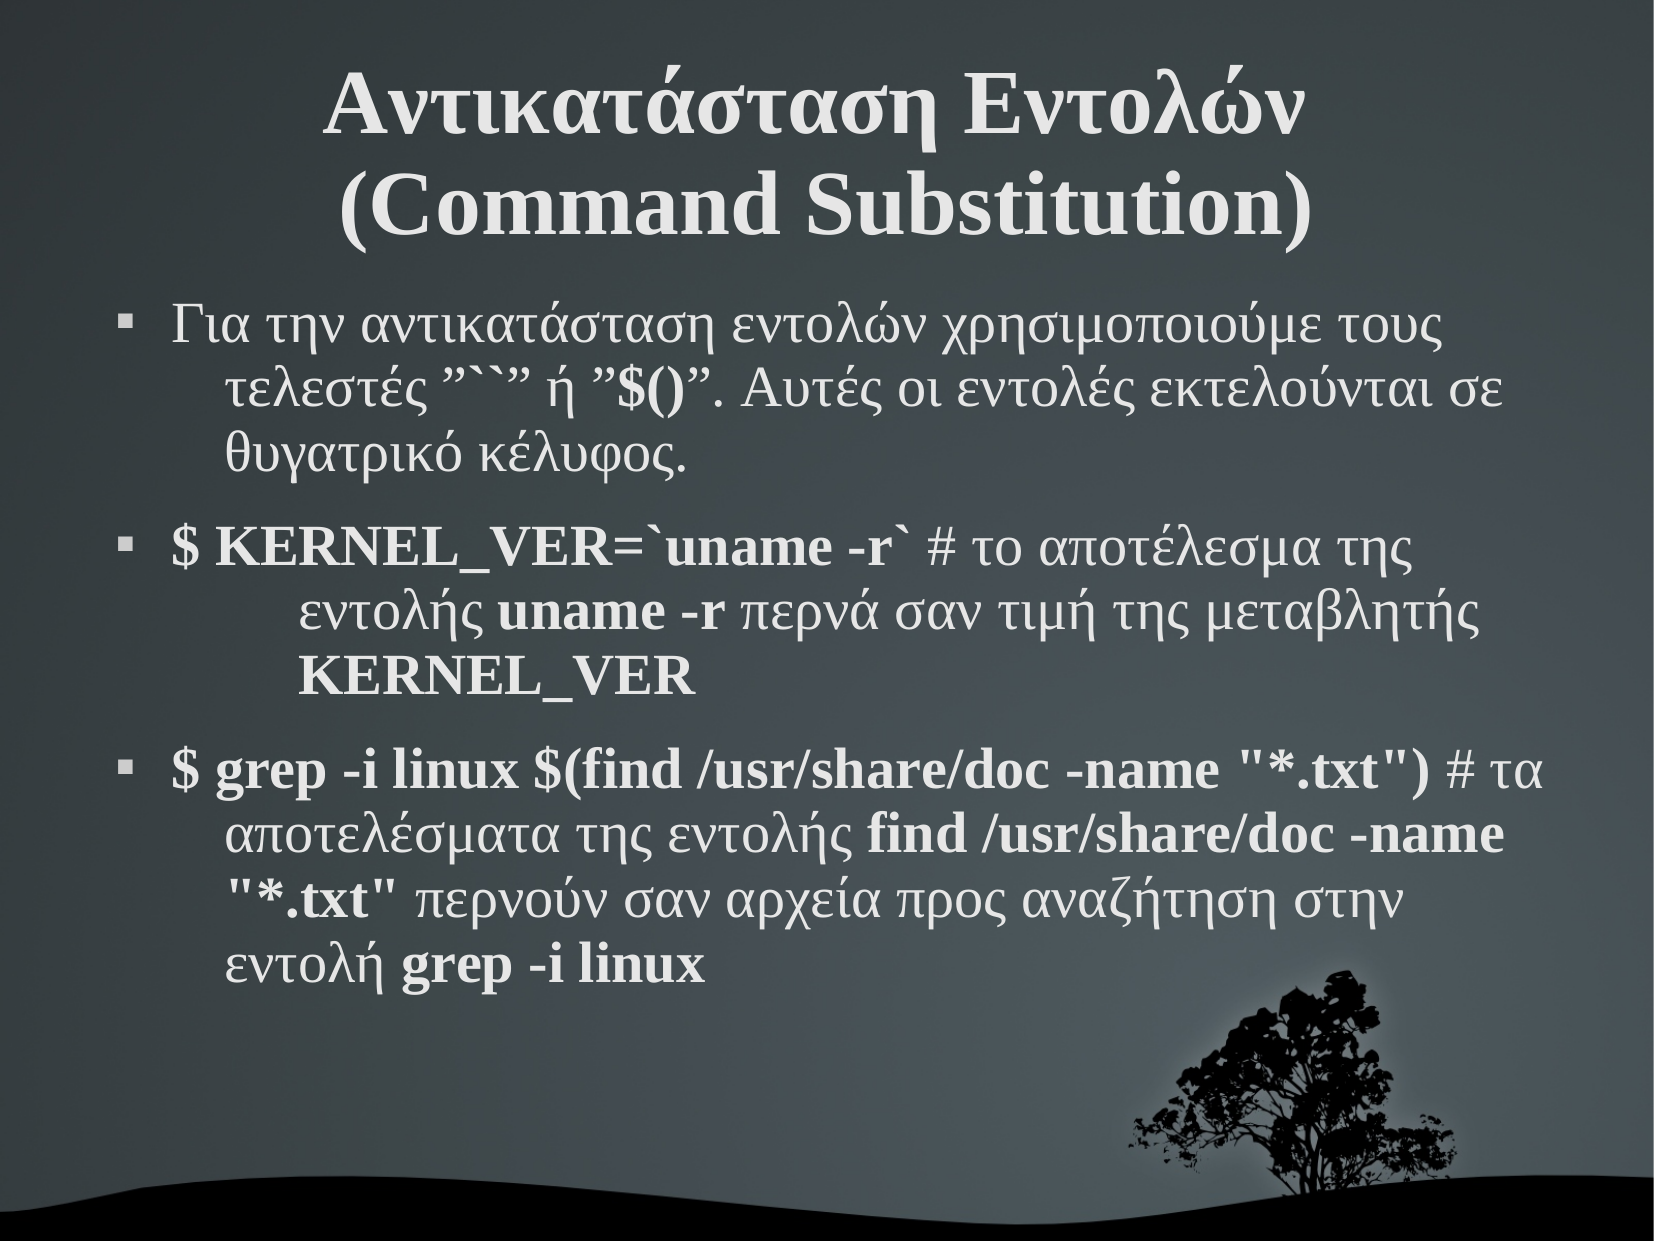

# Αντικατάσταση Εντολών (Command Substitution)
Για την αντικατάσταση εντολών χρησιμοποιούμε τους τελεστές ”``” ή ”$()”. Αυτές οι εντολές εκτελούνται σε θυγατρικό κέλυφος.
$ KERNEL_VER=`uname -r` # το αποτέλεσμα της 			εντολής uname -r περνά σαν τιμή της μεταβλητής 		KERNEL_VER
$ grep -i linux $(find /usr/share/doc -name "*.txt") # τα αποτελέσματα της εντολής find /usr/share/doc -name "*.txt" περνούν σαν αρχεία προς αναζήτηση στην εντολή grep -i linux